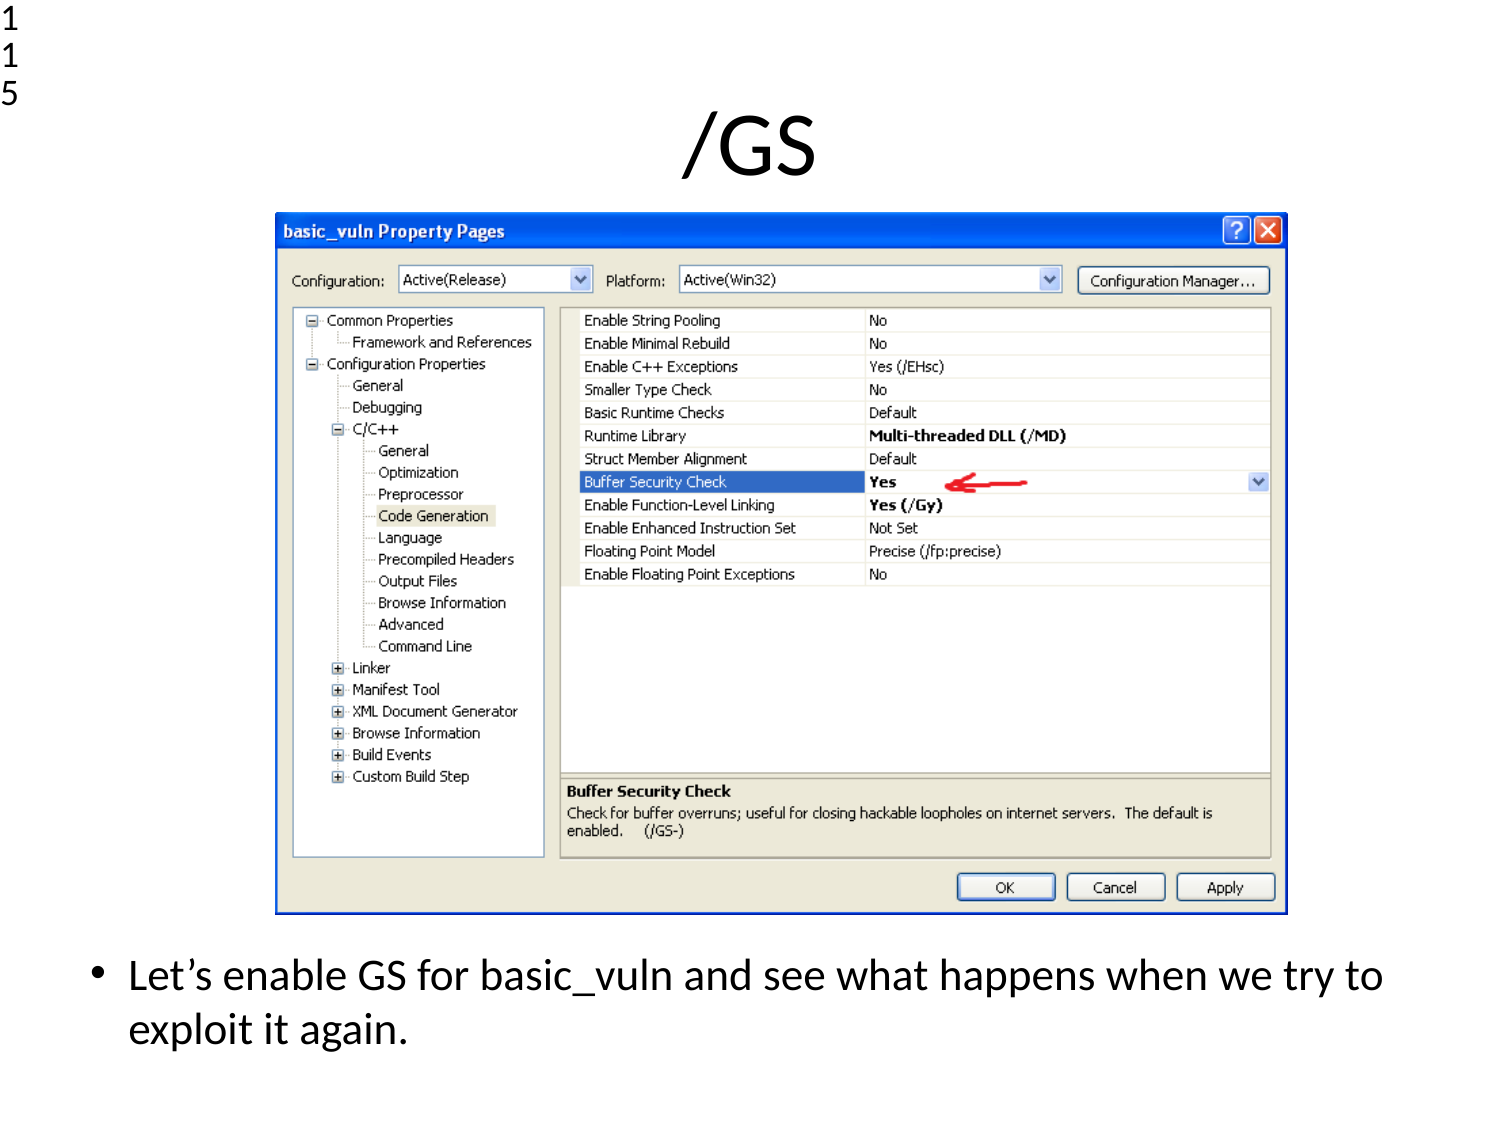

# /GS
Let’s enable GS for basic_vuln and see what happens when we try to exploit it again.